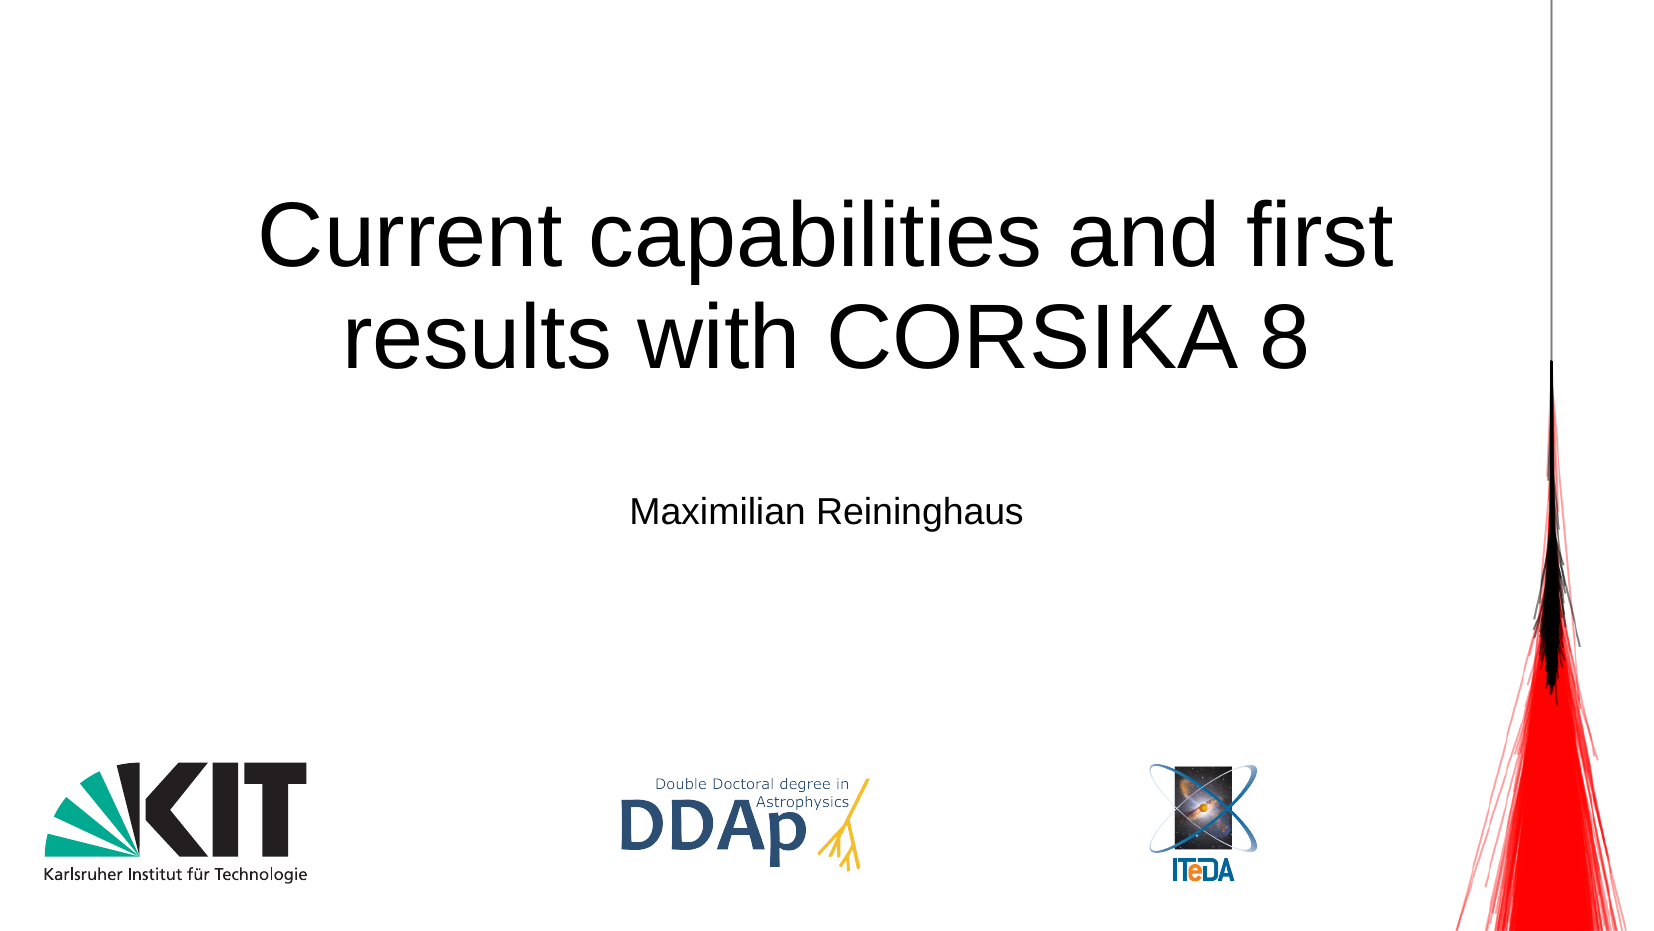

# Current capabilities and first results with CORSIKA 8
Maximilian Reininghaus